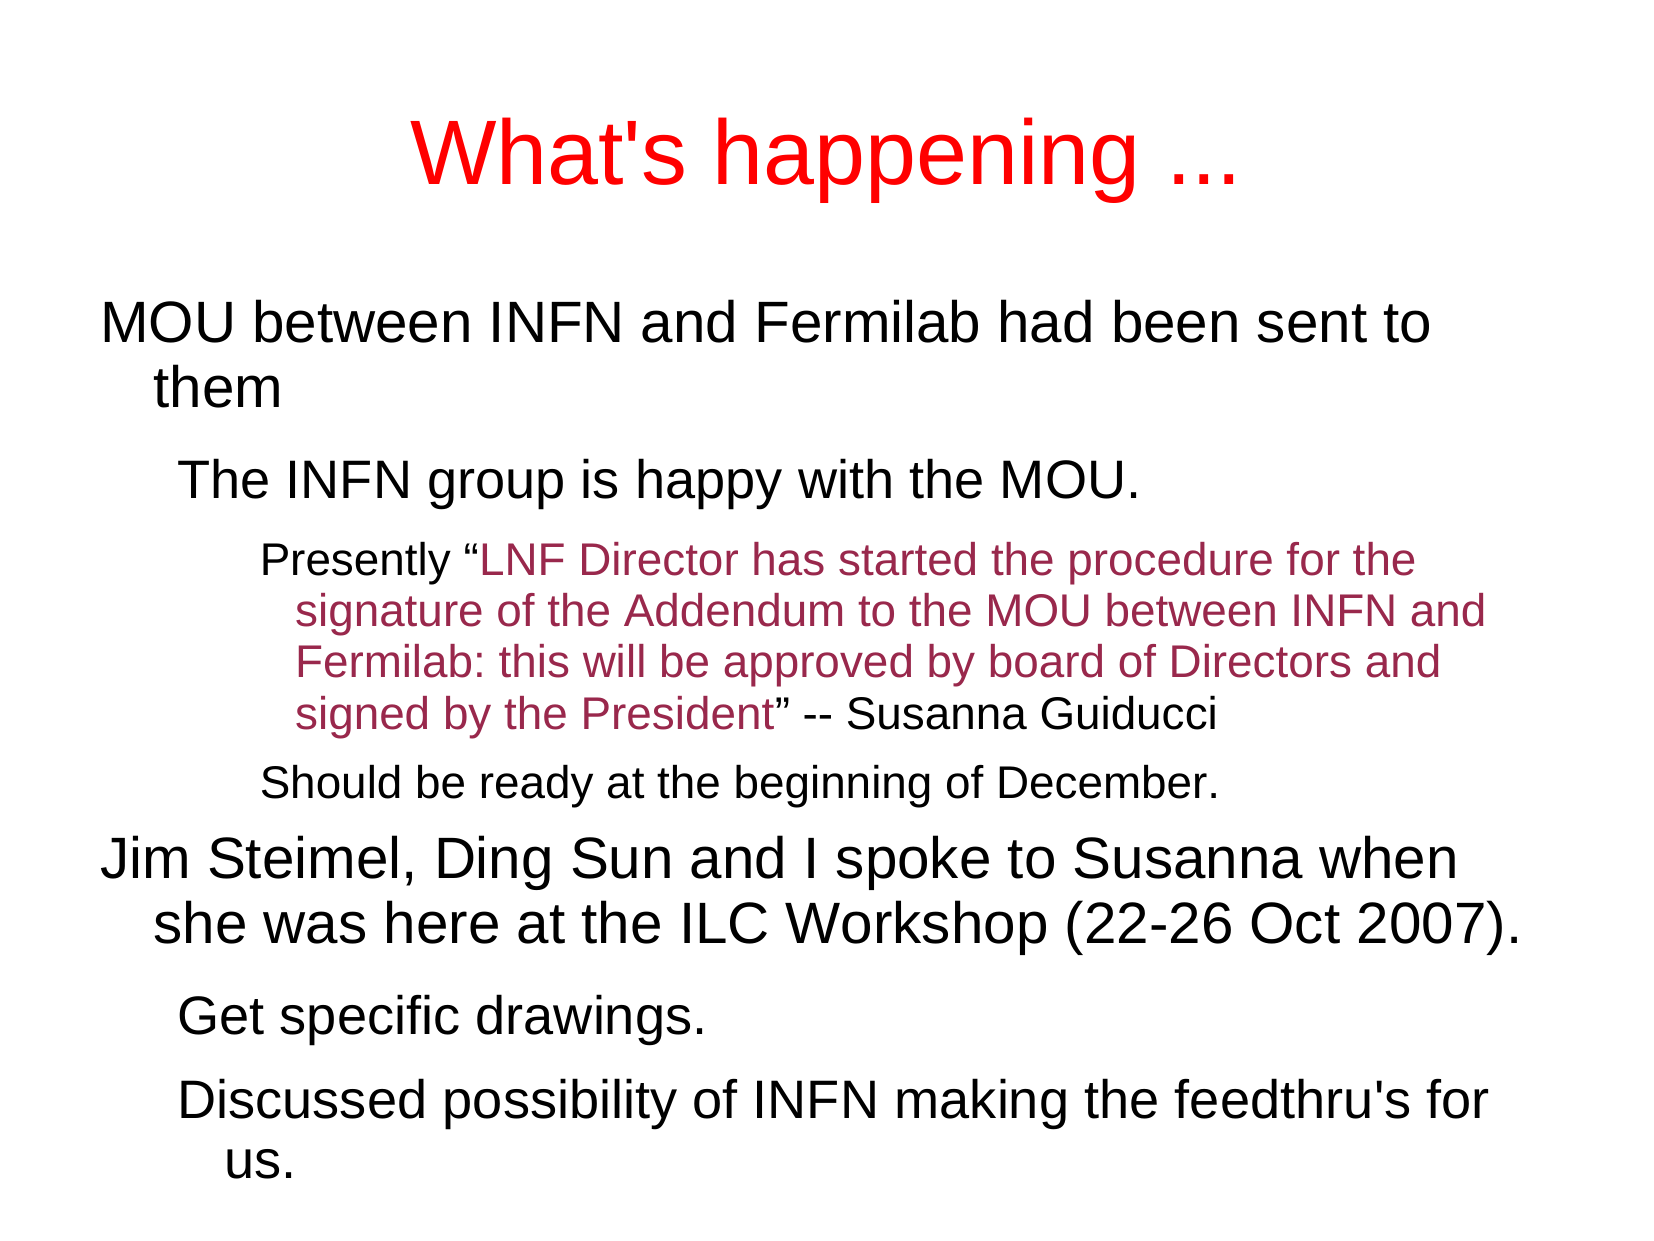

# What's happening ...
MOU between INFN and Fermilab had been sent to them
The INFN group is happy with the MOU.
Presently “LNF Director has started the procedure for the signature of the Addendum to the MOU between INFN and Fermilab: this will be approved by board of Directors and signed by the President” -- Susanna Guiducci
Should be ready at the beginning of December.
Jim Steimel, Ding Sun and I spoke to Susanna when she was here at the ILC Workshop (22-26 Oct 2007).
Get specific drawings.
Discussed possibility of INFN making the feedthru's for us.